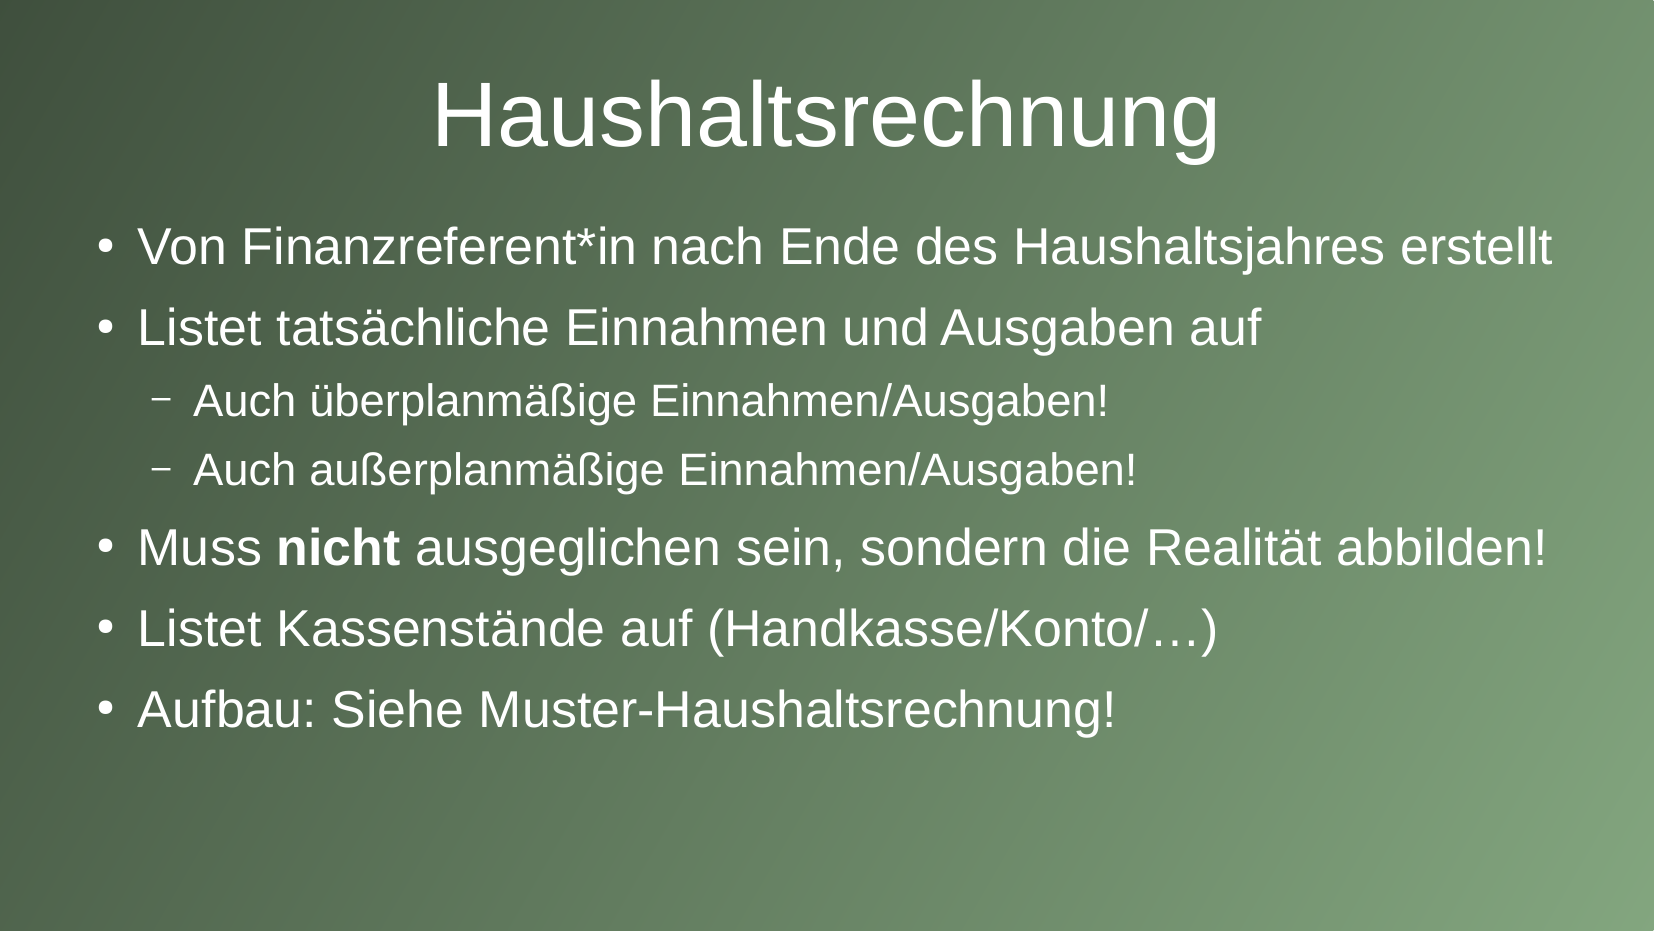

# Haushaltsrechnung
Von Finanzreferent*in nach Ende des Haushaltsjahres erstellt
Listet tatsächliche Einnahmen und Ausgaben auf
Auch überplanmäßige Einnahmen/Ausgaben!
Auch außerplanmäßige Einnahmen/Ausgaben!
Muss nicht ausgeglichen sein, sondern die Realität abbilden!
Listet Kassenstände auf (Handkasse/Konto/…)
Aufbau: Siehe Muster-Haushaltsrechnung!